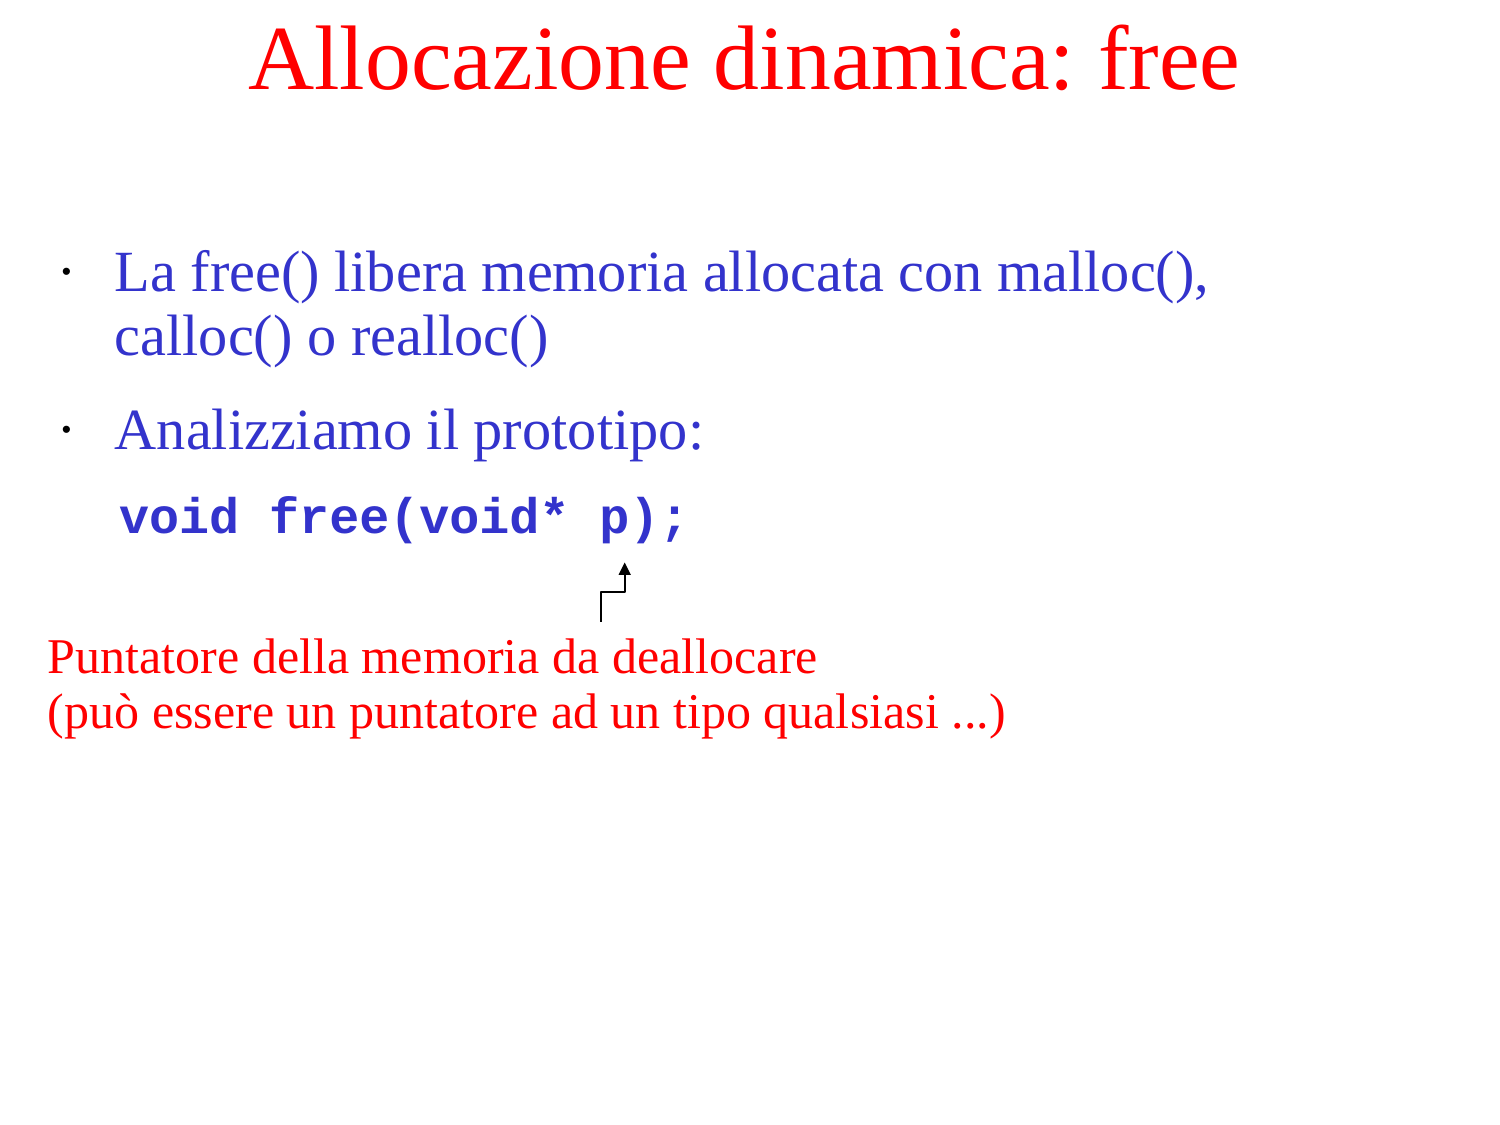

# Allocazione dinamica: free
La free() libera memoria allocata con malloc(), calloc() o realloc()
Analizziamo il prototipo:
void free(void* p);
Puntatore della memoria da deallocare
(può essere un puntatore ad un tipo qualsiasi ...)